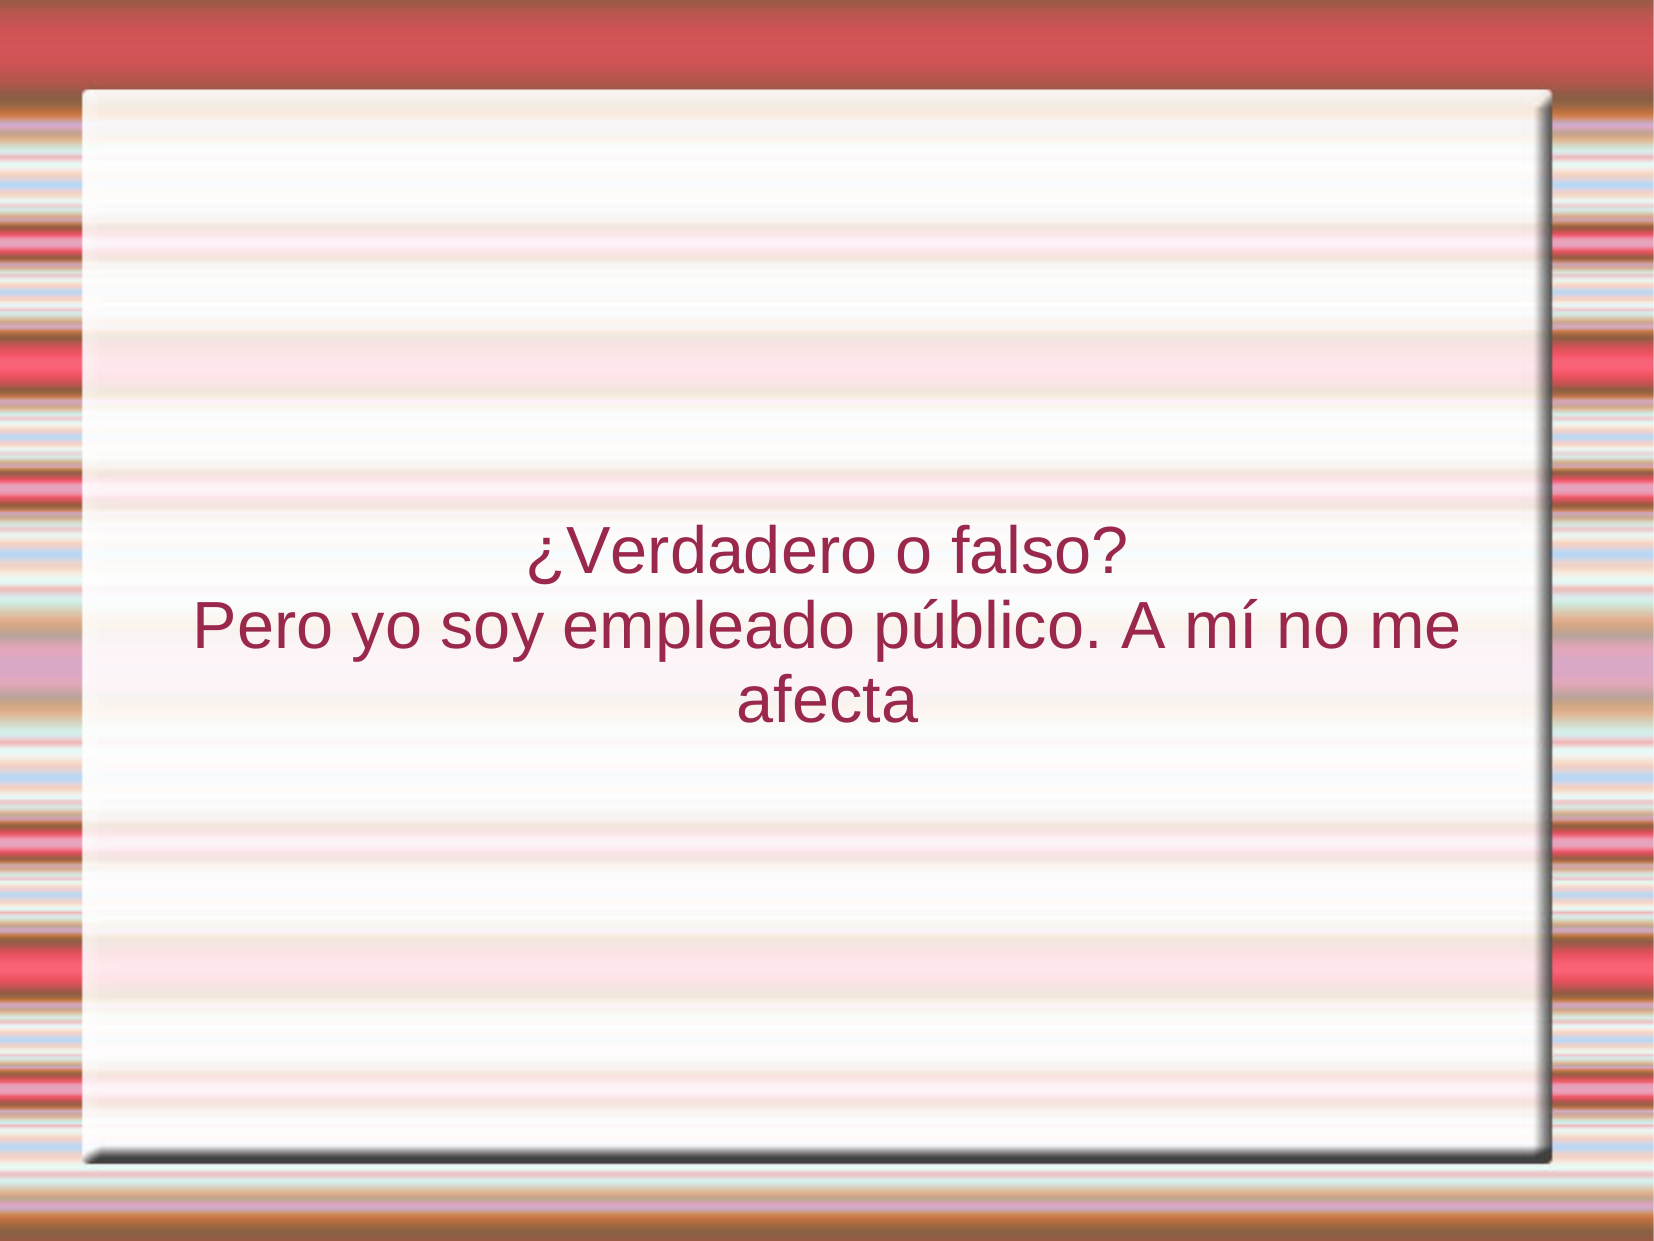

¿Verdadero o falso?
Pero yo soy empleado público. A mí no me afecta